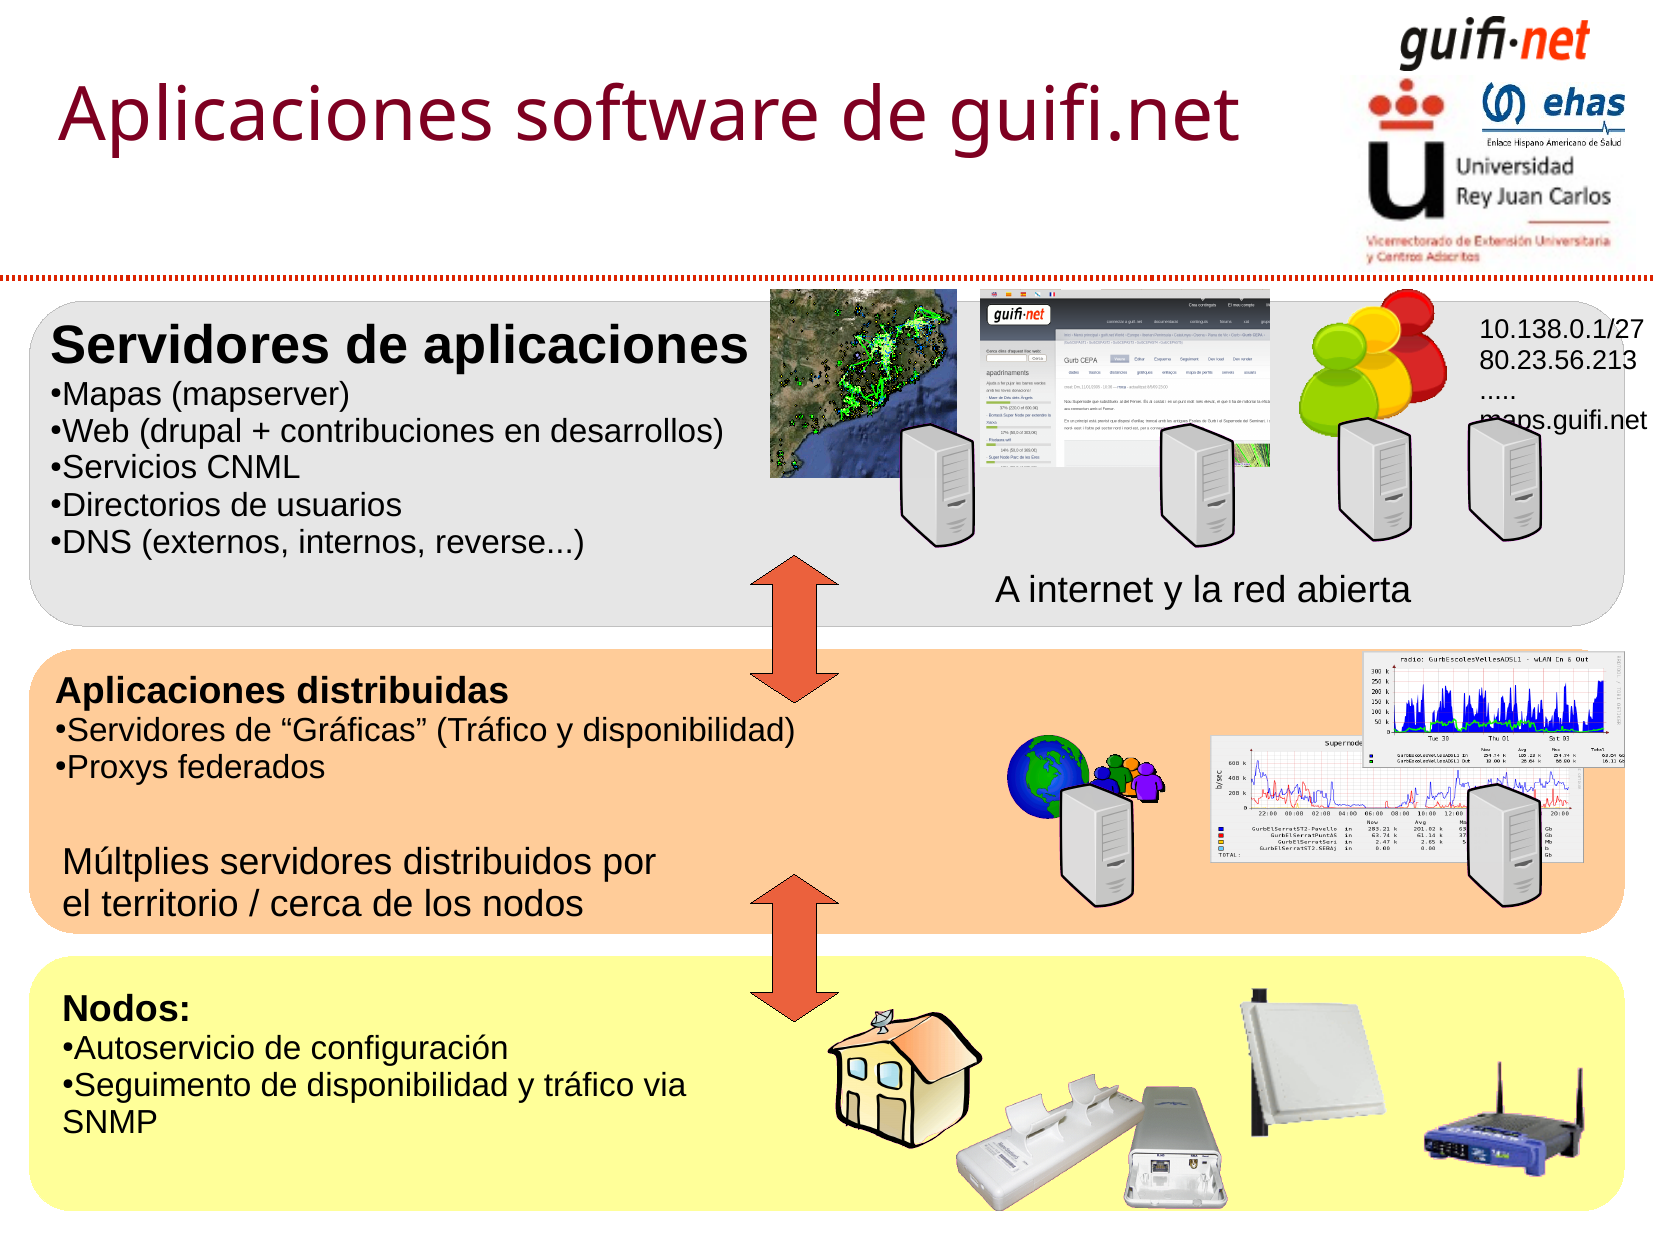

# Aplicaciones software de guifi.net
Servidores de aplicaciones
Mapas (mapserver)
Web (drupal + contribuciones en desarrollos)
Servicios CNML
Directorios de usuarios
DNS (externos, internos, reverse...)
10.138.0.1/27
80.23.56.213
.....
maps.guifi.net
A internet y la red abierta
Aplicaciones distribuidas
Servidores de “Gráficas” (Tráfico y disponibilidad)
Proxys federados
Múltplies servidores distribuidos por el territorio / cerca de los nodos
Nodos:
Autoservicio de configuración
Seguimento de disponibilidad y tráfico via SNMP